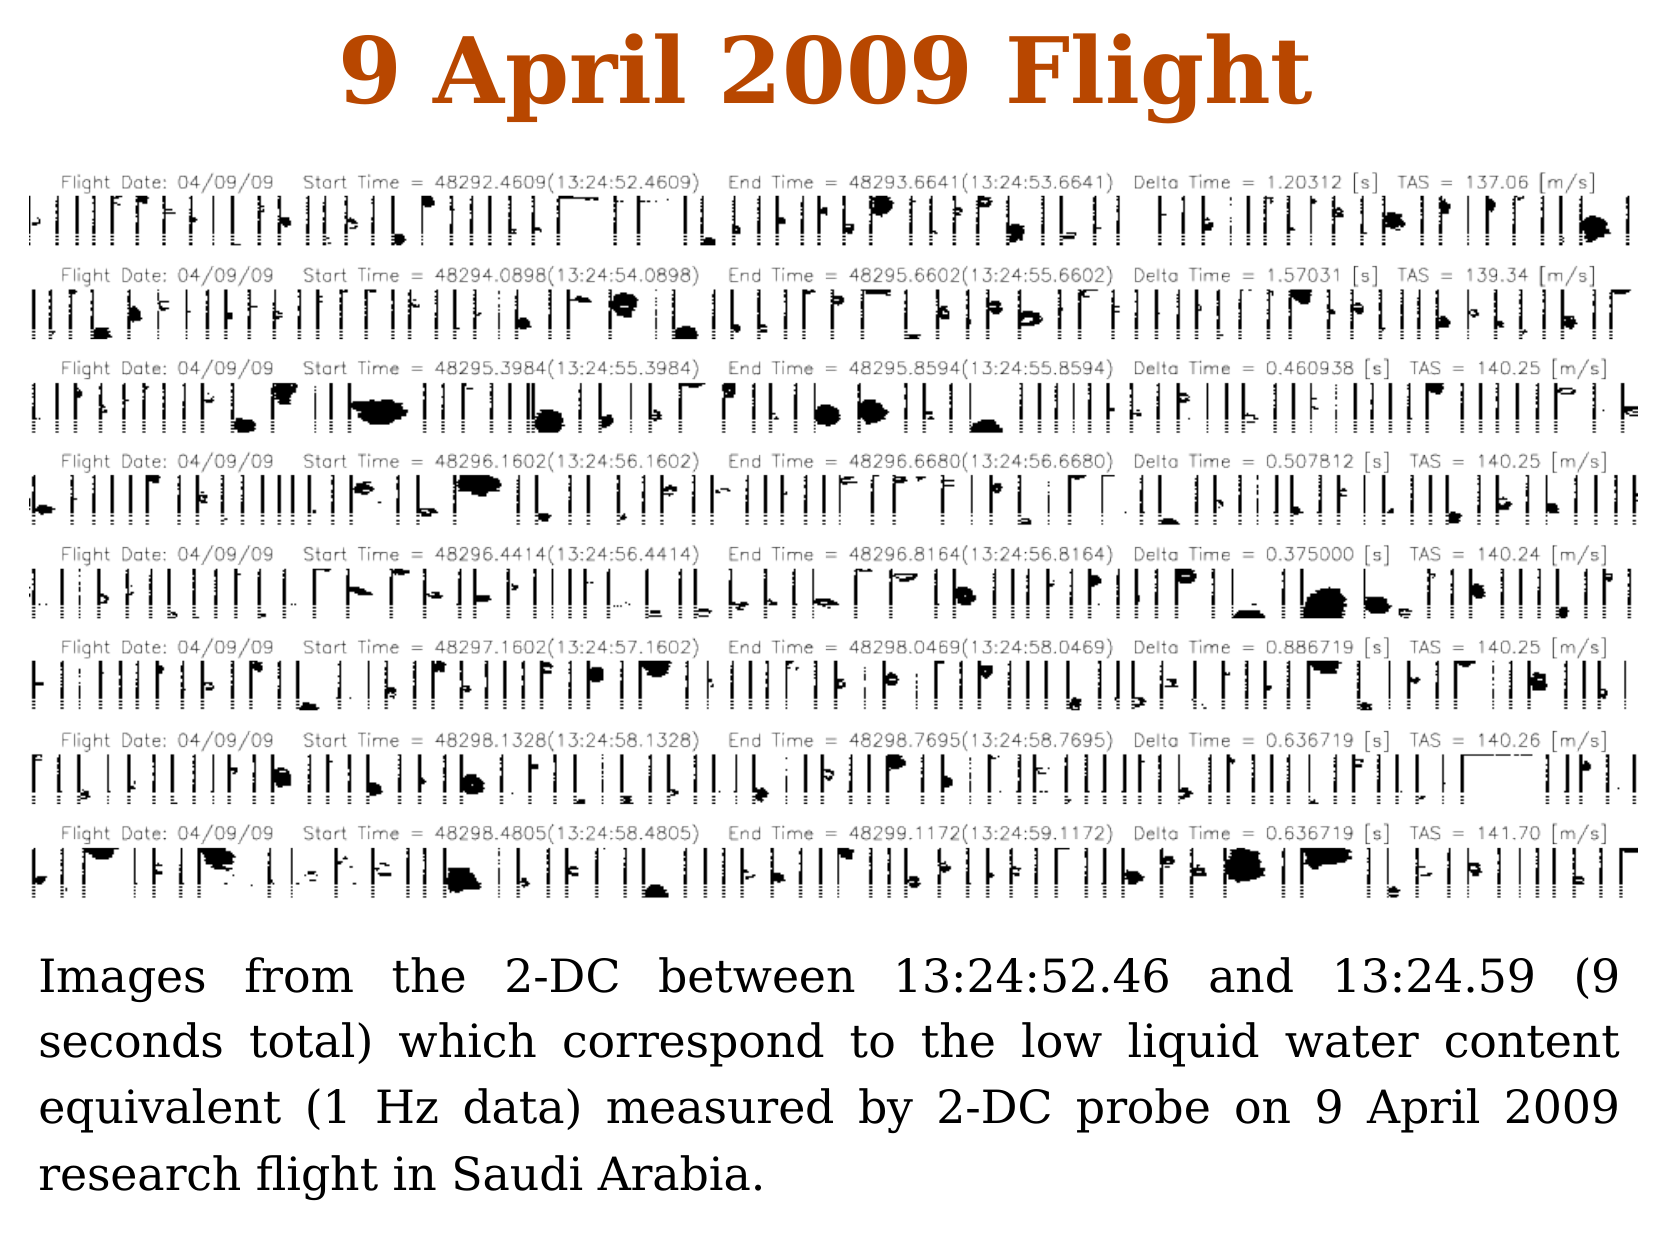

9 April 2009 Flight
Images from the 2-DC between 13:24:52.46 and 13:24.59 (9 seconds total) which correspond to the low liquid water content equivalent (1 Hz data) measured by 2-DC probe on 9 April 2009 research flight in Saudi Arabia.